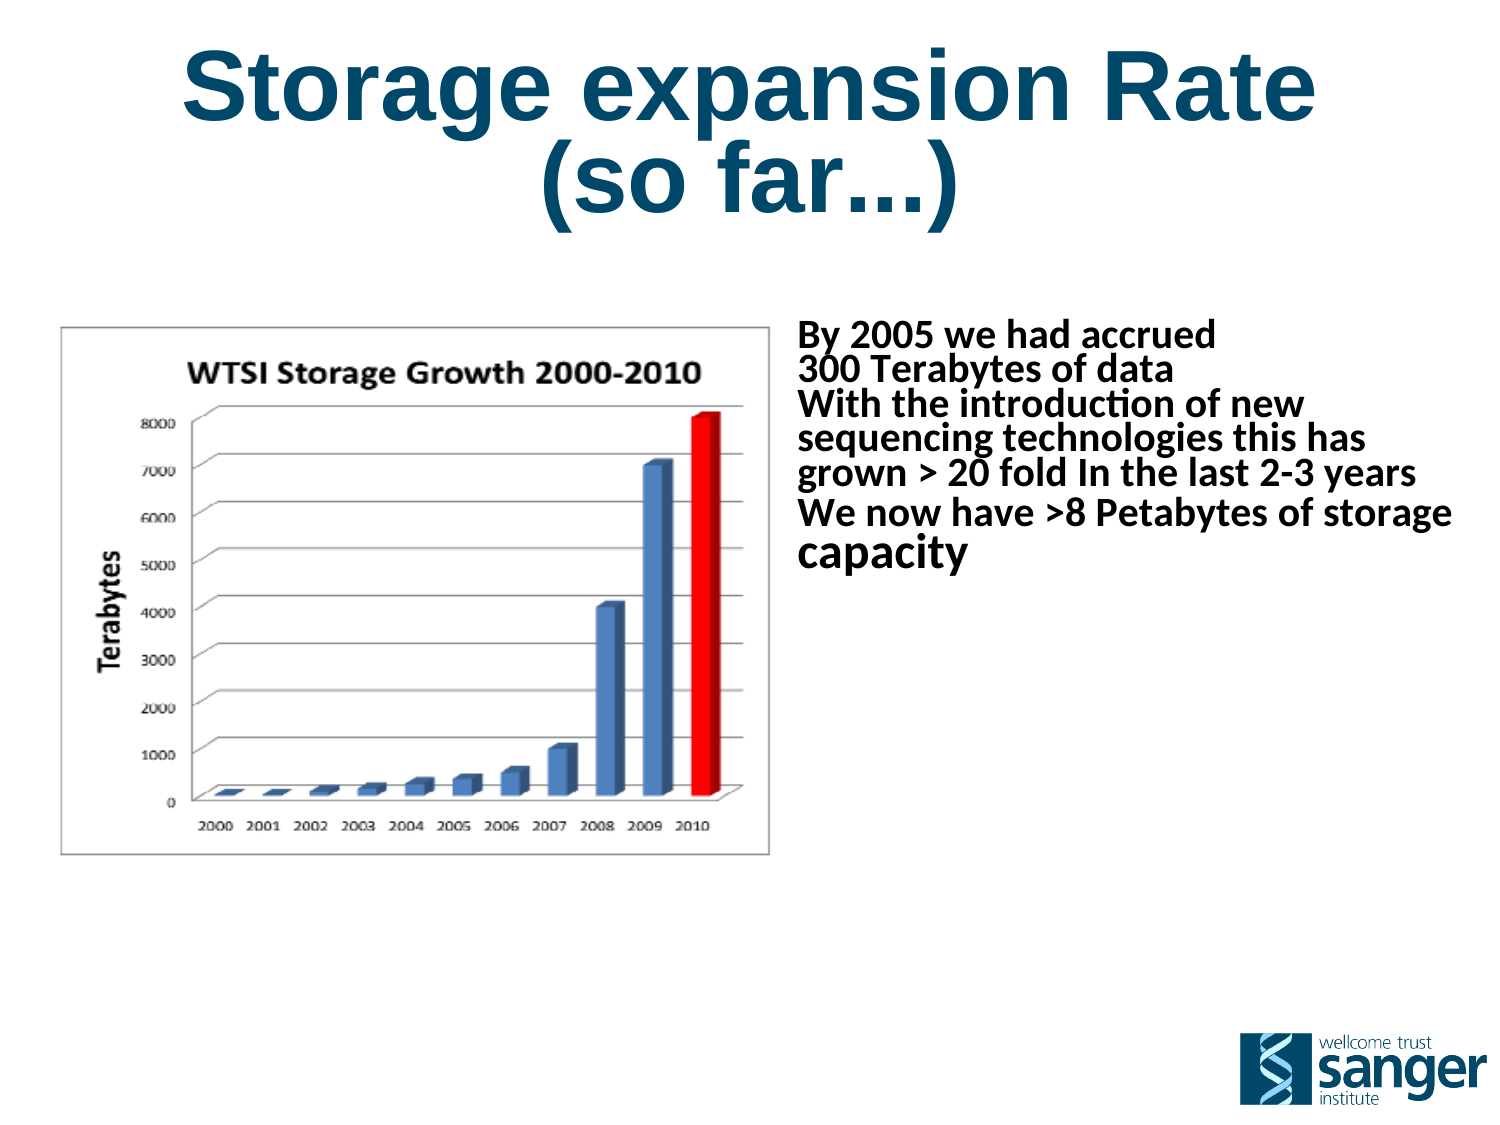

# Storage expansion Rate (so far...)
By 2005 we had accrued
300 Terabytes of data
With the introduction of new sequencing technologies this has grown > 20 fold In the last 2-3 years
We now have >8 Petabytes of storage capacity